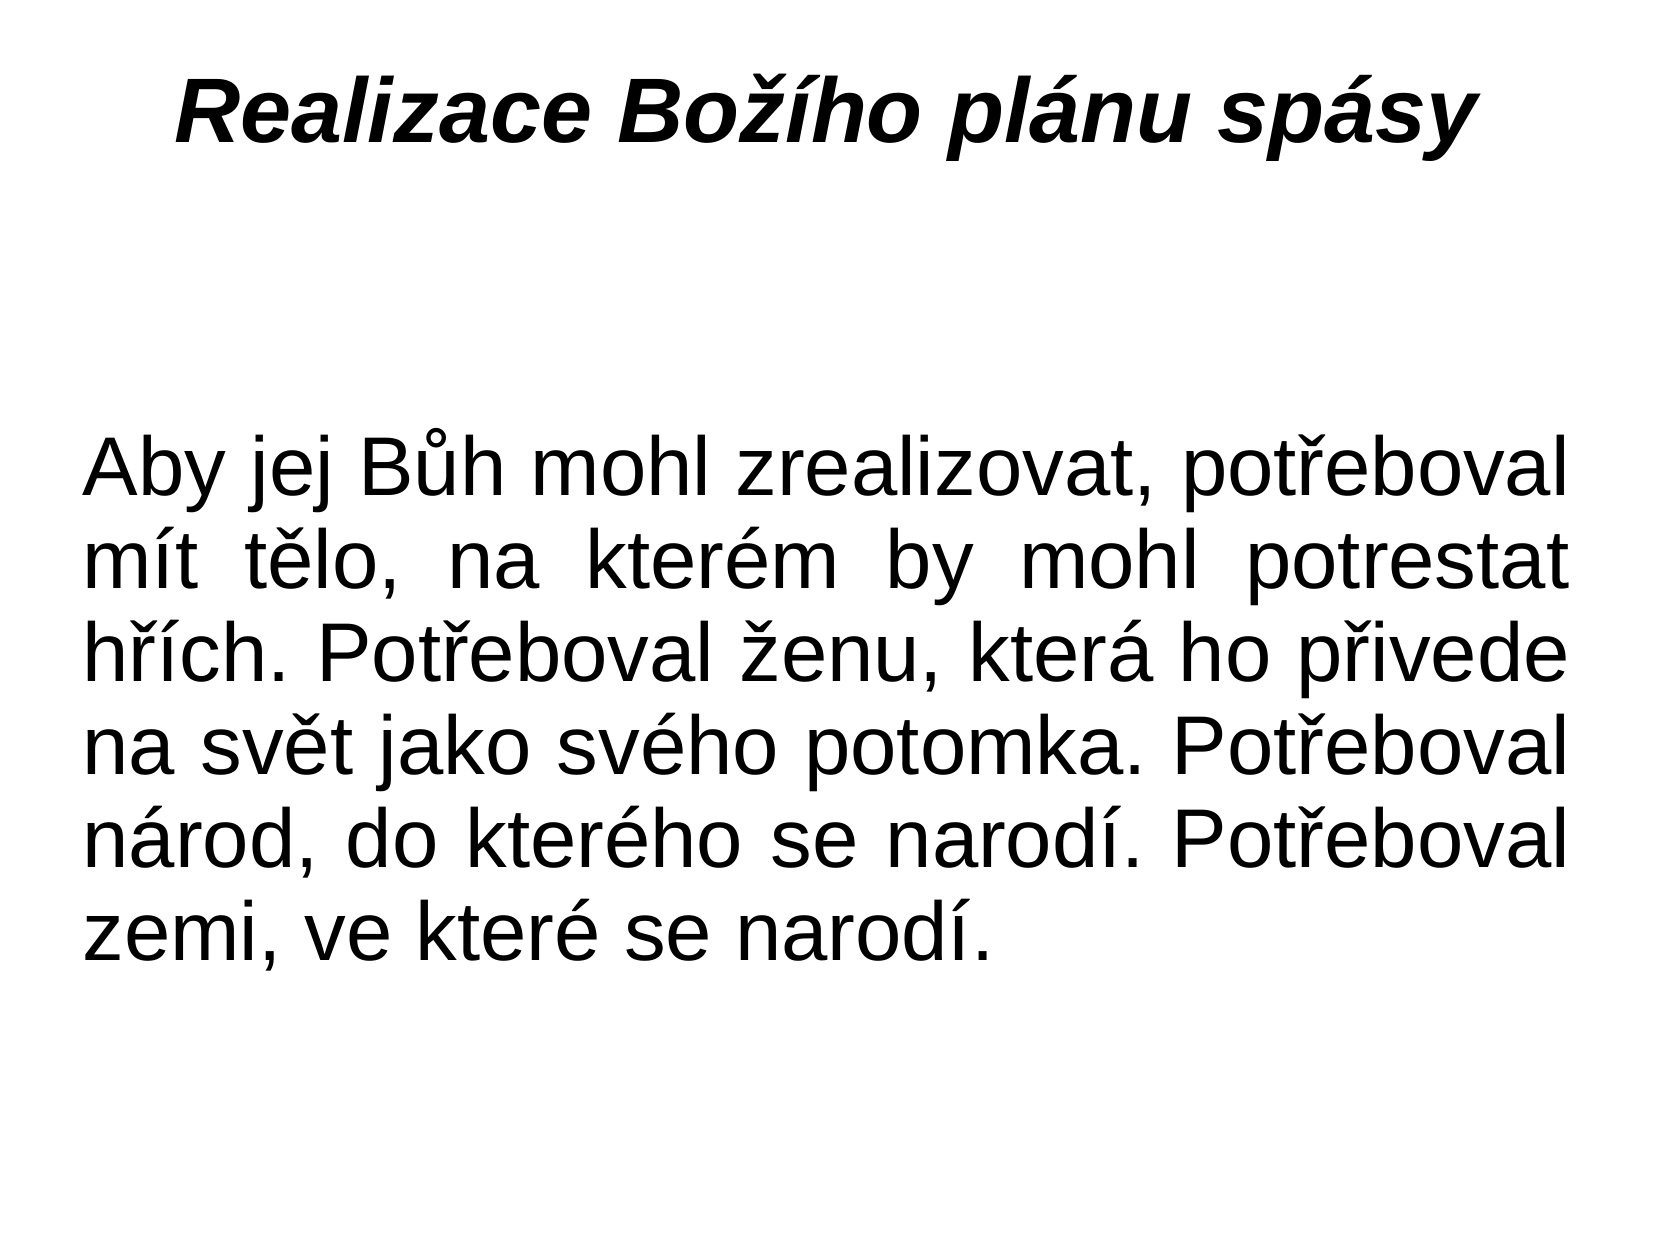

# Realizace Božího plánu spásy
Aby jej Bůh mohl zrealizovat, potřeboval mít tělo, na kterém by mohl potrestat hřích. Potřeboval ženu, která ho přivede na svět jako svého potomka. Potřeboval národ, do kterého se narodí. Potřeboval zemi, ve které se narodí.